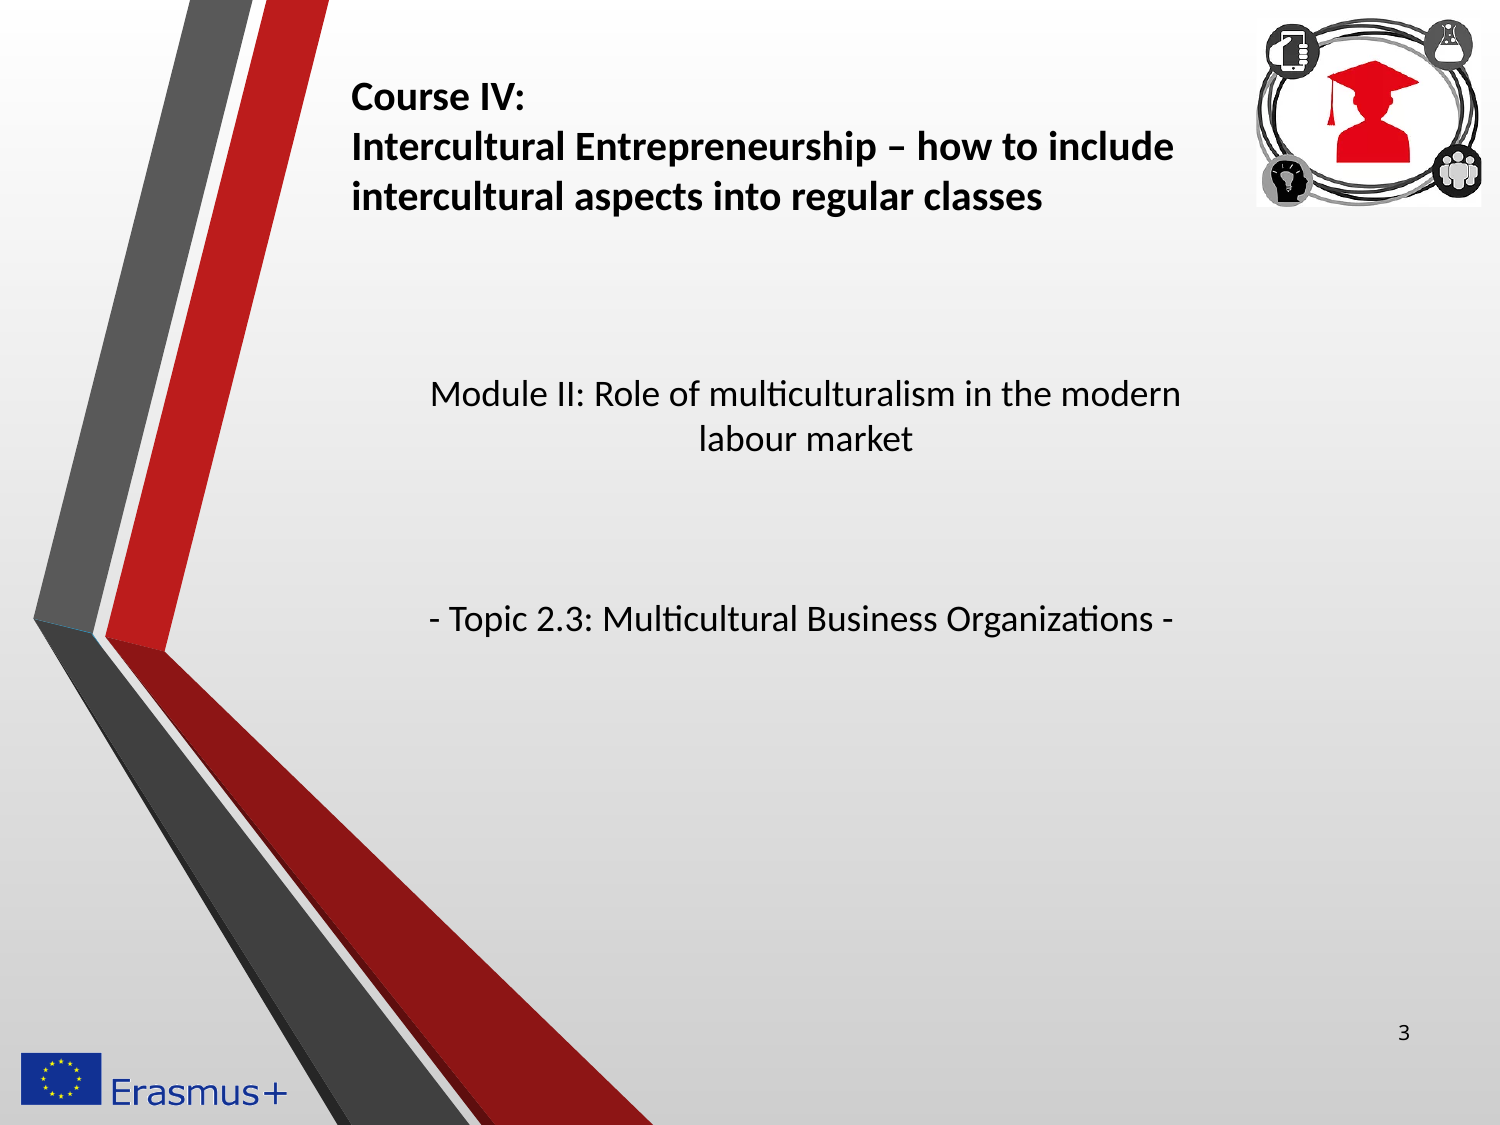

Course IV:
Intercultural Entrepreneurship – how to include intercultural aspects into regular classes
Module II: Role of multiculturalism in the modern labour market
- Topic 2.3: Multicultural Business Organizations -